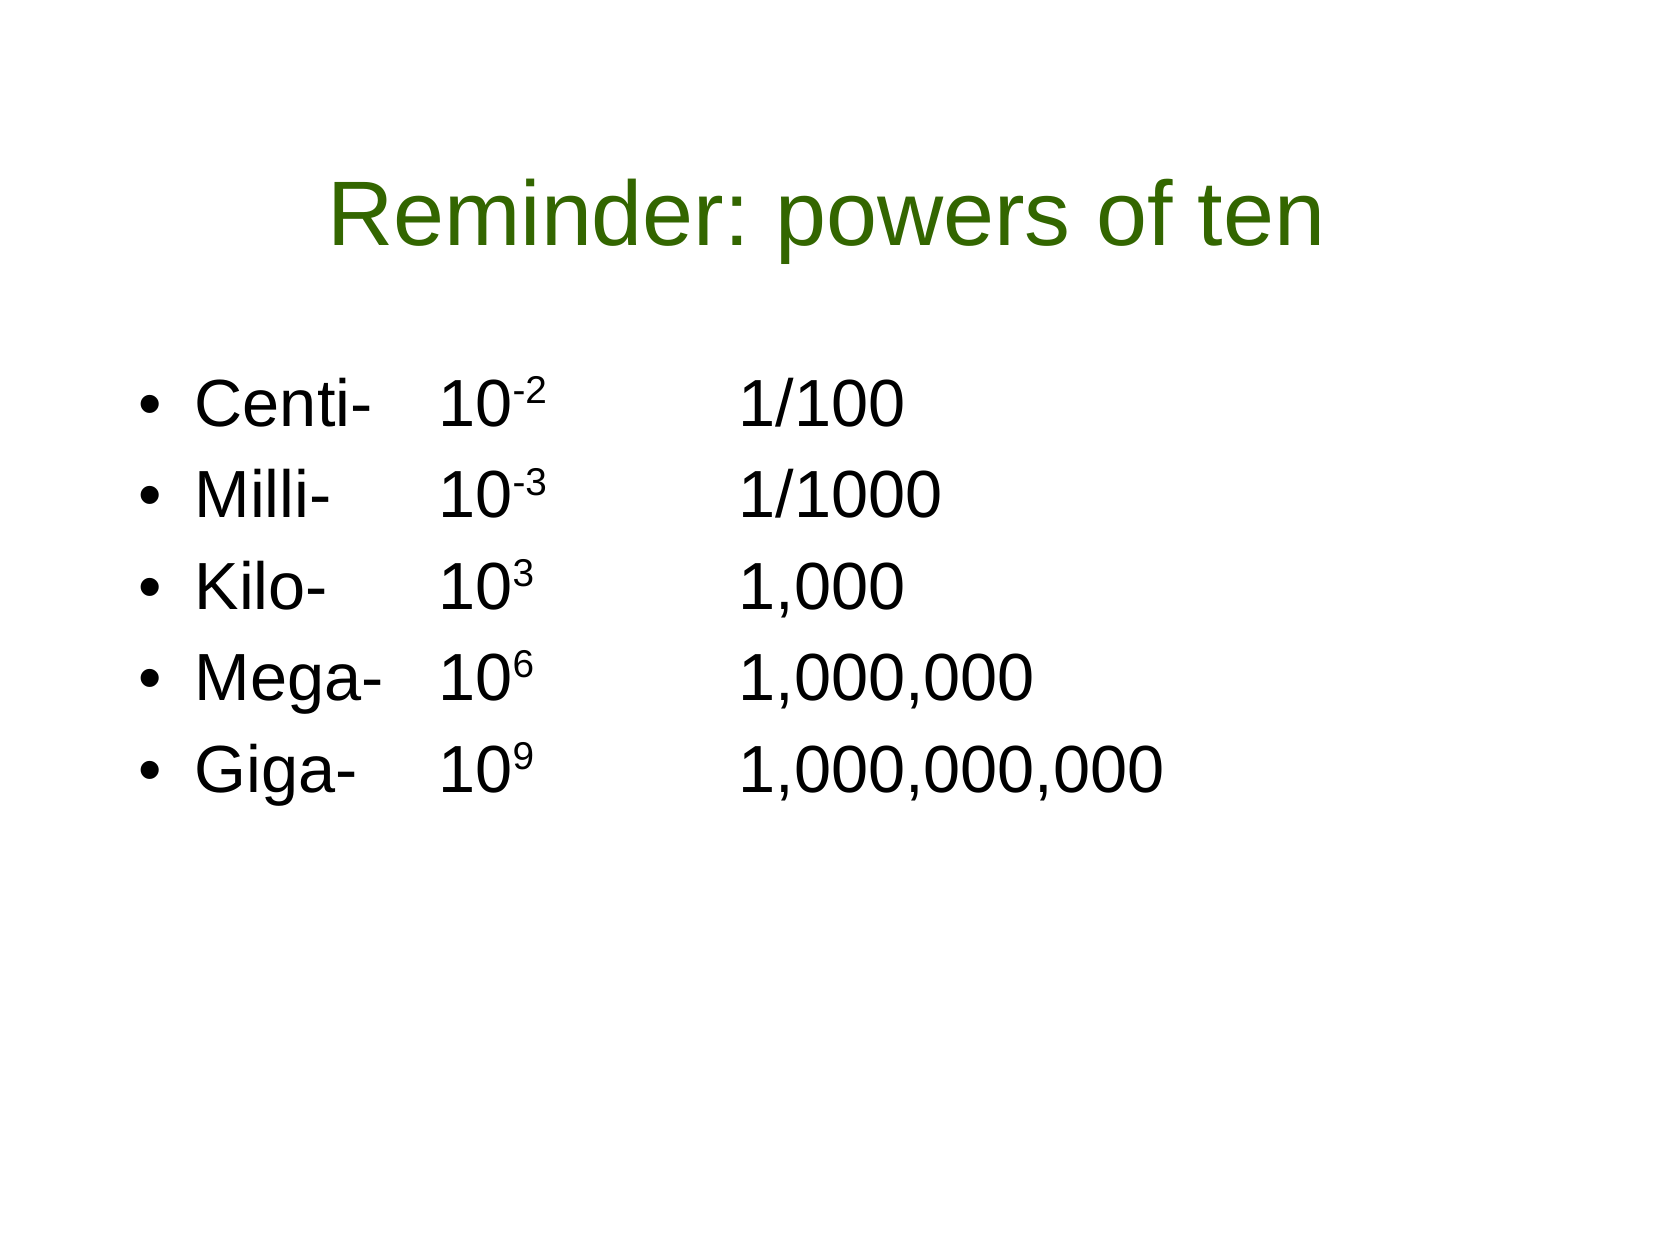

# Reminder: powers of ten
Centi- 	10-2			1/100
Milli- 		10-3			1/1000
Kilo- 		103			1,000
Mega- 	106			1,000,000
Giga- 	109			1,000,000,000